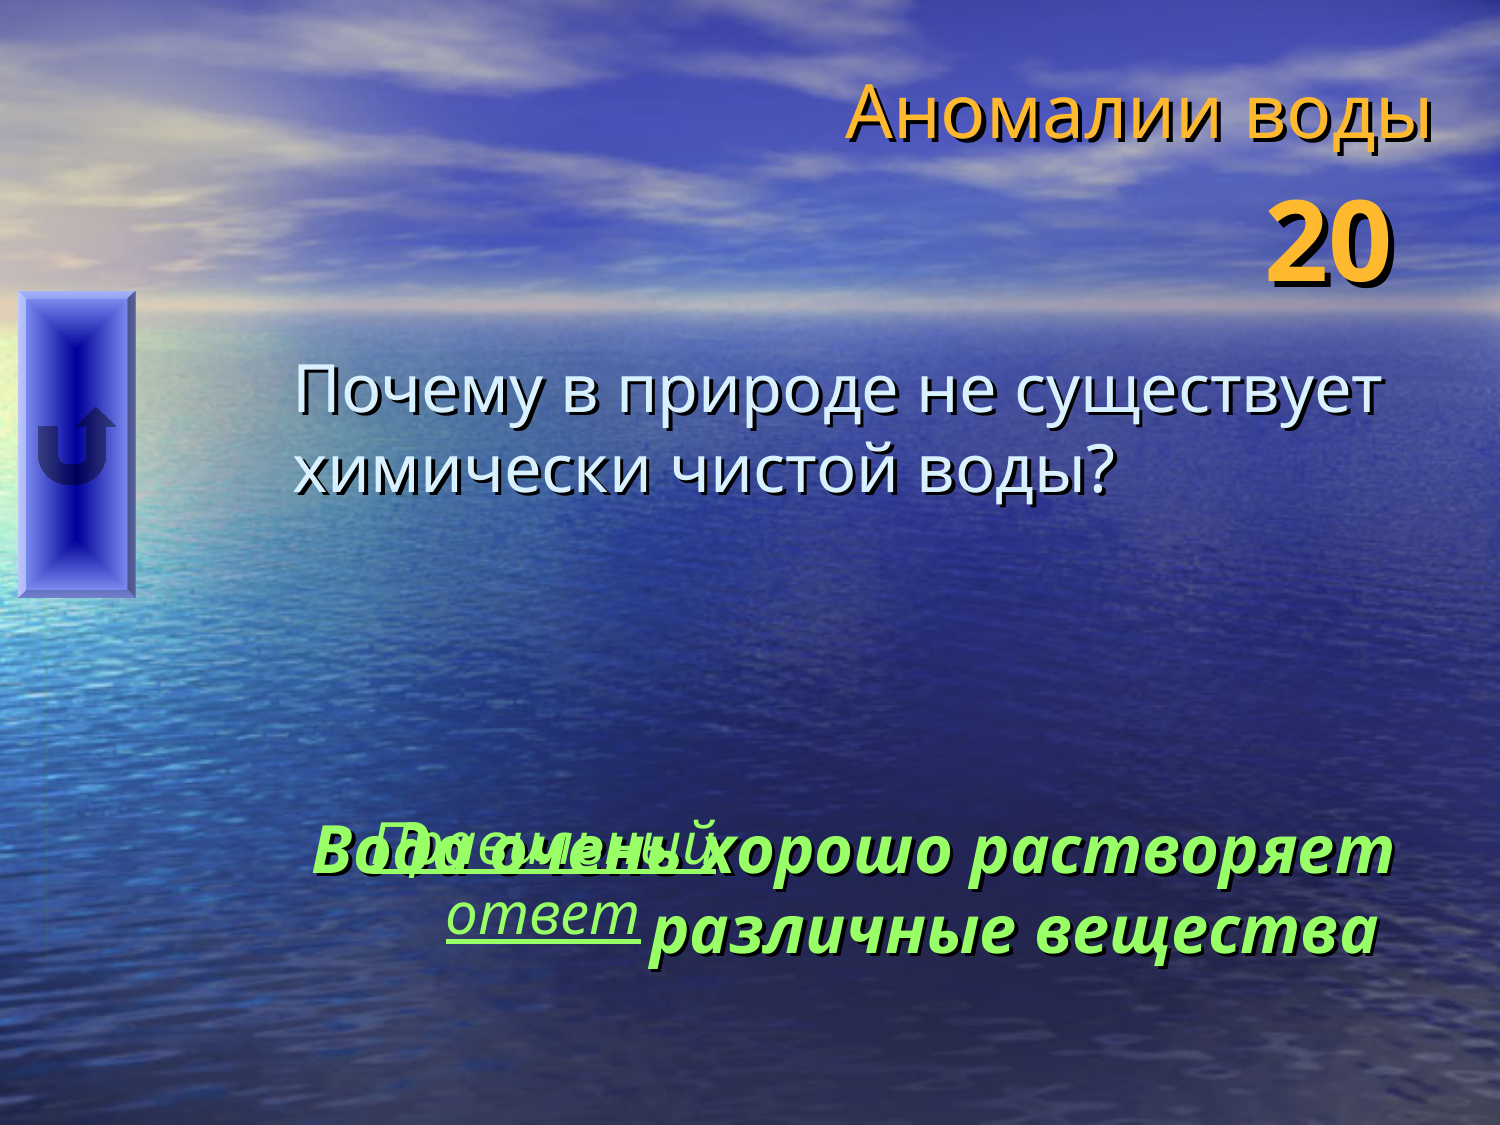

# Аномалии воды
20
Почему в природе не существует химически чистой воды?
Вода очень хорошо растворяет различные вещества
Правильный ответ